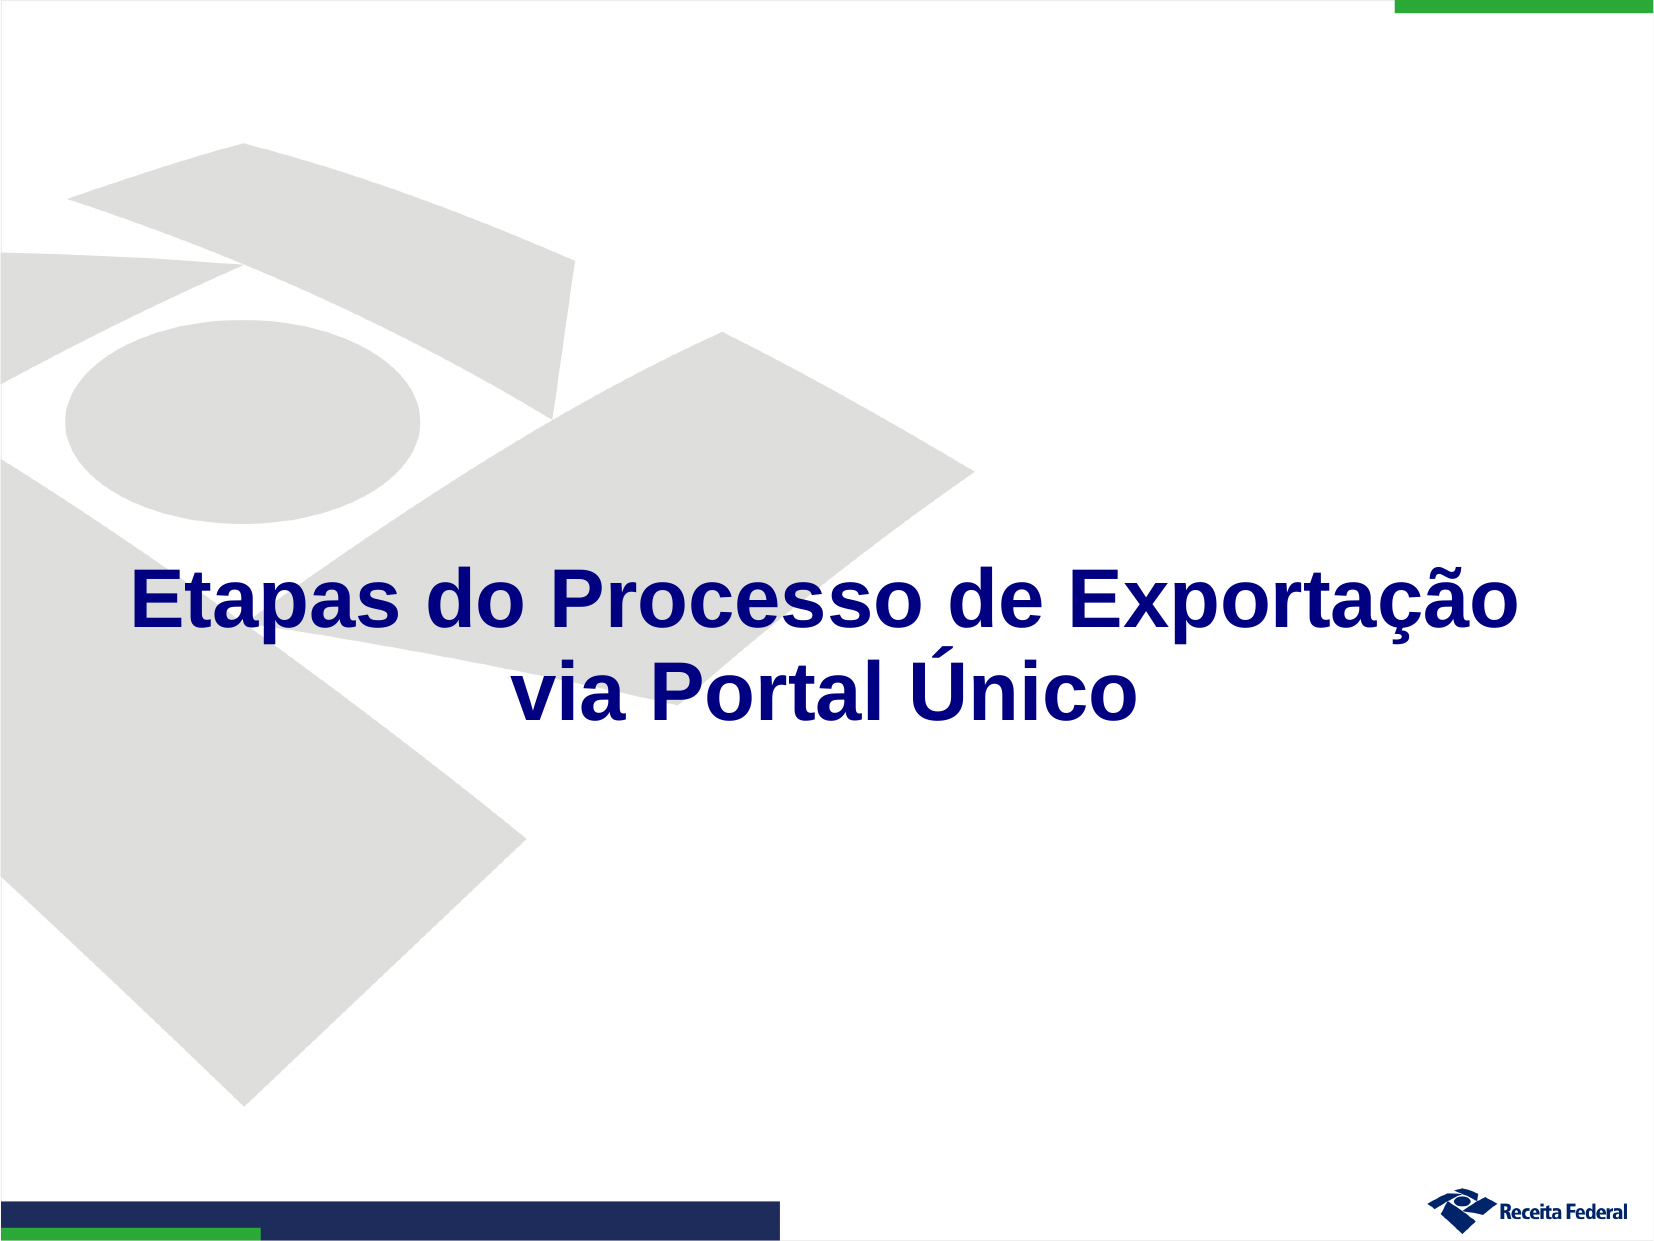

# Etapas do Processo de Exportação via Portal Único